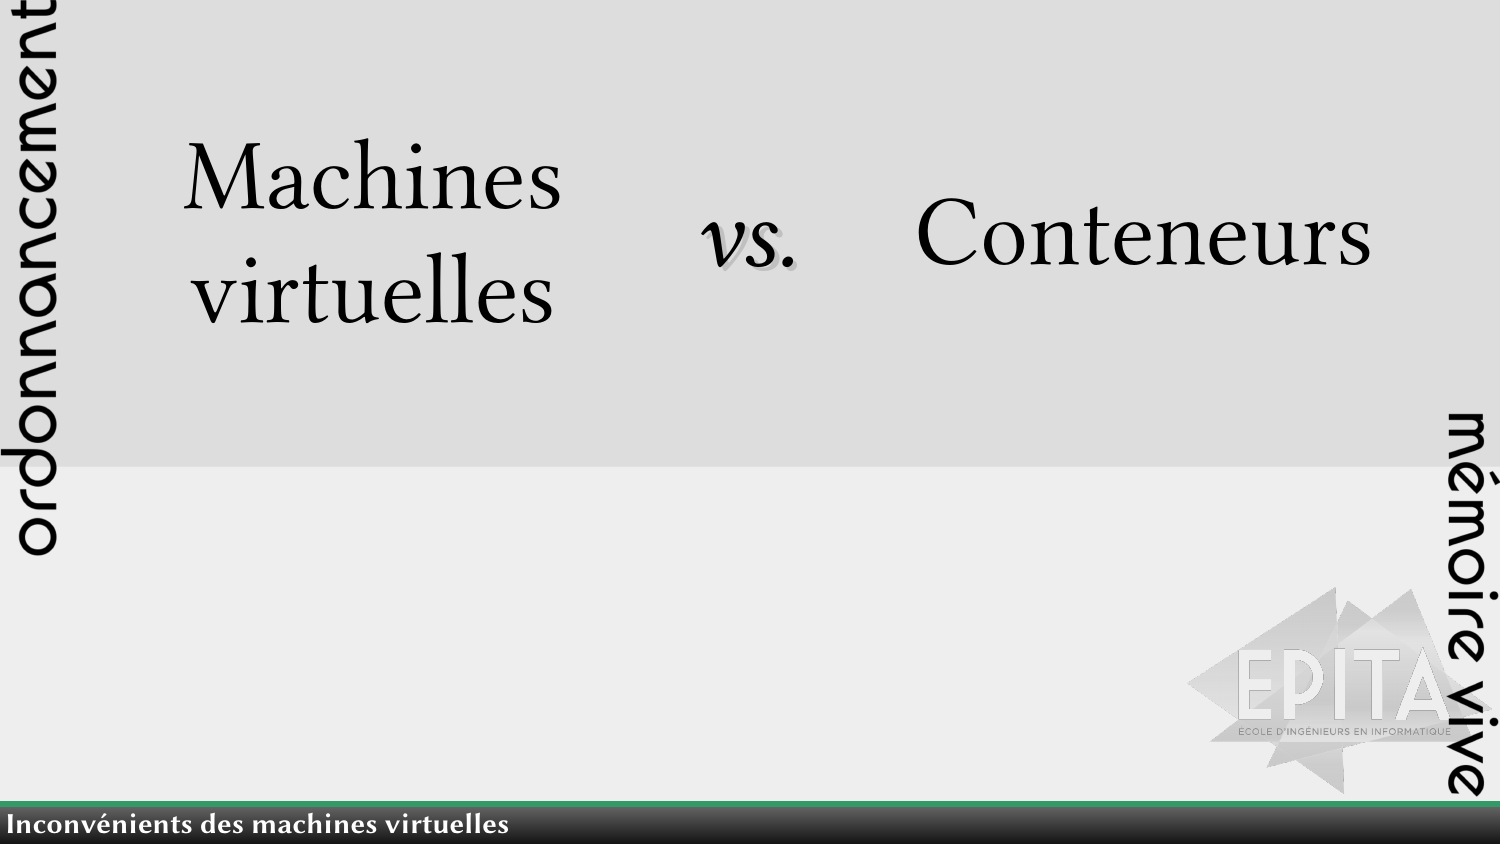

Machines virtuelles
Conteneurs
vs.
# Inconvénients des machines virtuelles